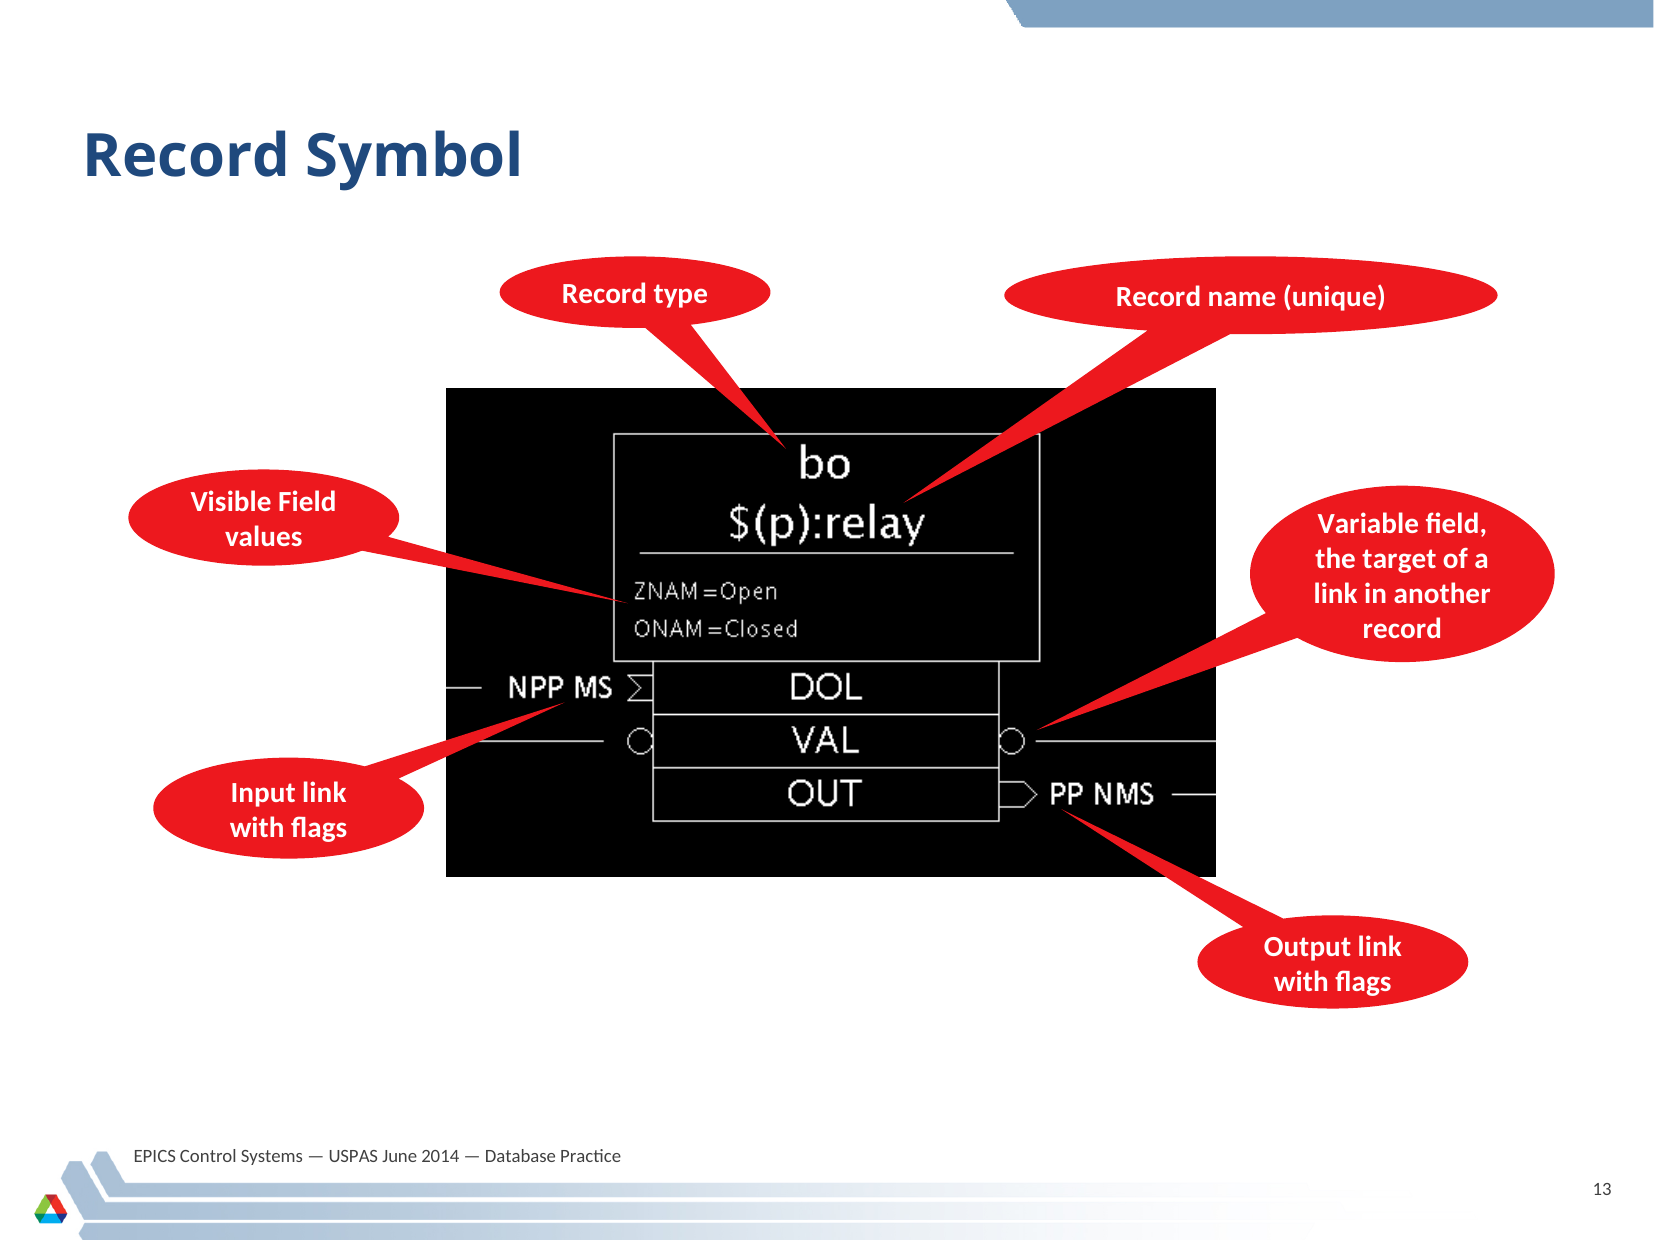

# Record Symbol
Record type
Record name (unique)
Visible Field values
Variable field, the target of a link in another record
Input link with flags
Output link with flags
EPICS Control Systems — USPAS June 2014 — Database Practice
13